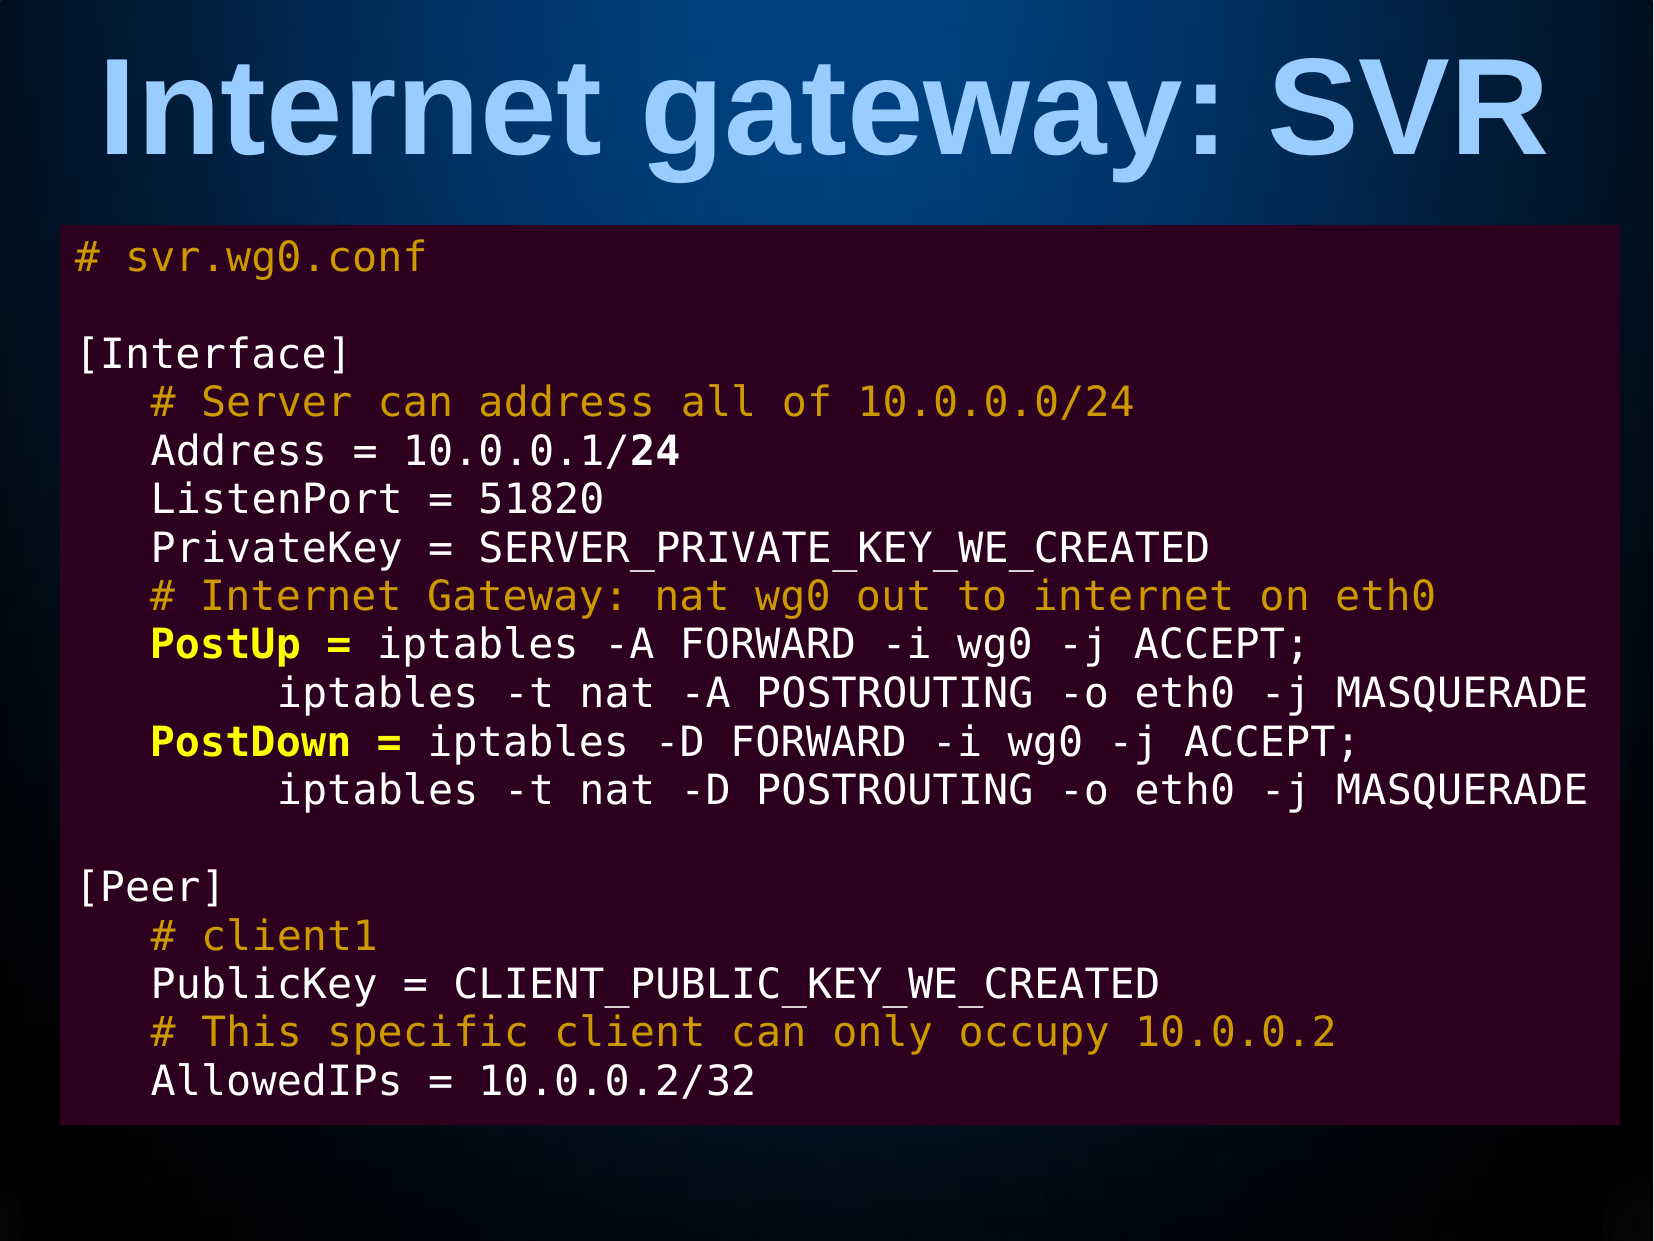

# Internet gateway: SVR
# svr.wg0.conf
[Interface]
 # Server can address all of 10.0.0.0/24
 Address = 10.0.0.1/24
 ListenPort = 51820
 PrivateKey = SERVER_PRIVATE_KEY_WE_CREATED
	# Internet Gateway: nat wg0 out to internet on eth0
	PostUp = iptables -A FORWARD -i wg0 -j ACCEPT;
 iptables -t nat -A POSTROUTING -o eth0 -j MASQUERADE
	PostDown = iptables -D FORWARD -i wg0 -j ACCEPT;
 iptables -t nat -D POSTROUTING -o eth0 -j MASQUERADE
[Peer]
 # client1
 PublicKey = CLIENT_PUBLIC_KEY_WE_CREATED
 # This specific client can only occupy 10.0.0.2
 AllowedIPs = 10.0.0.2/32